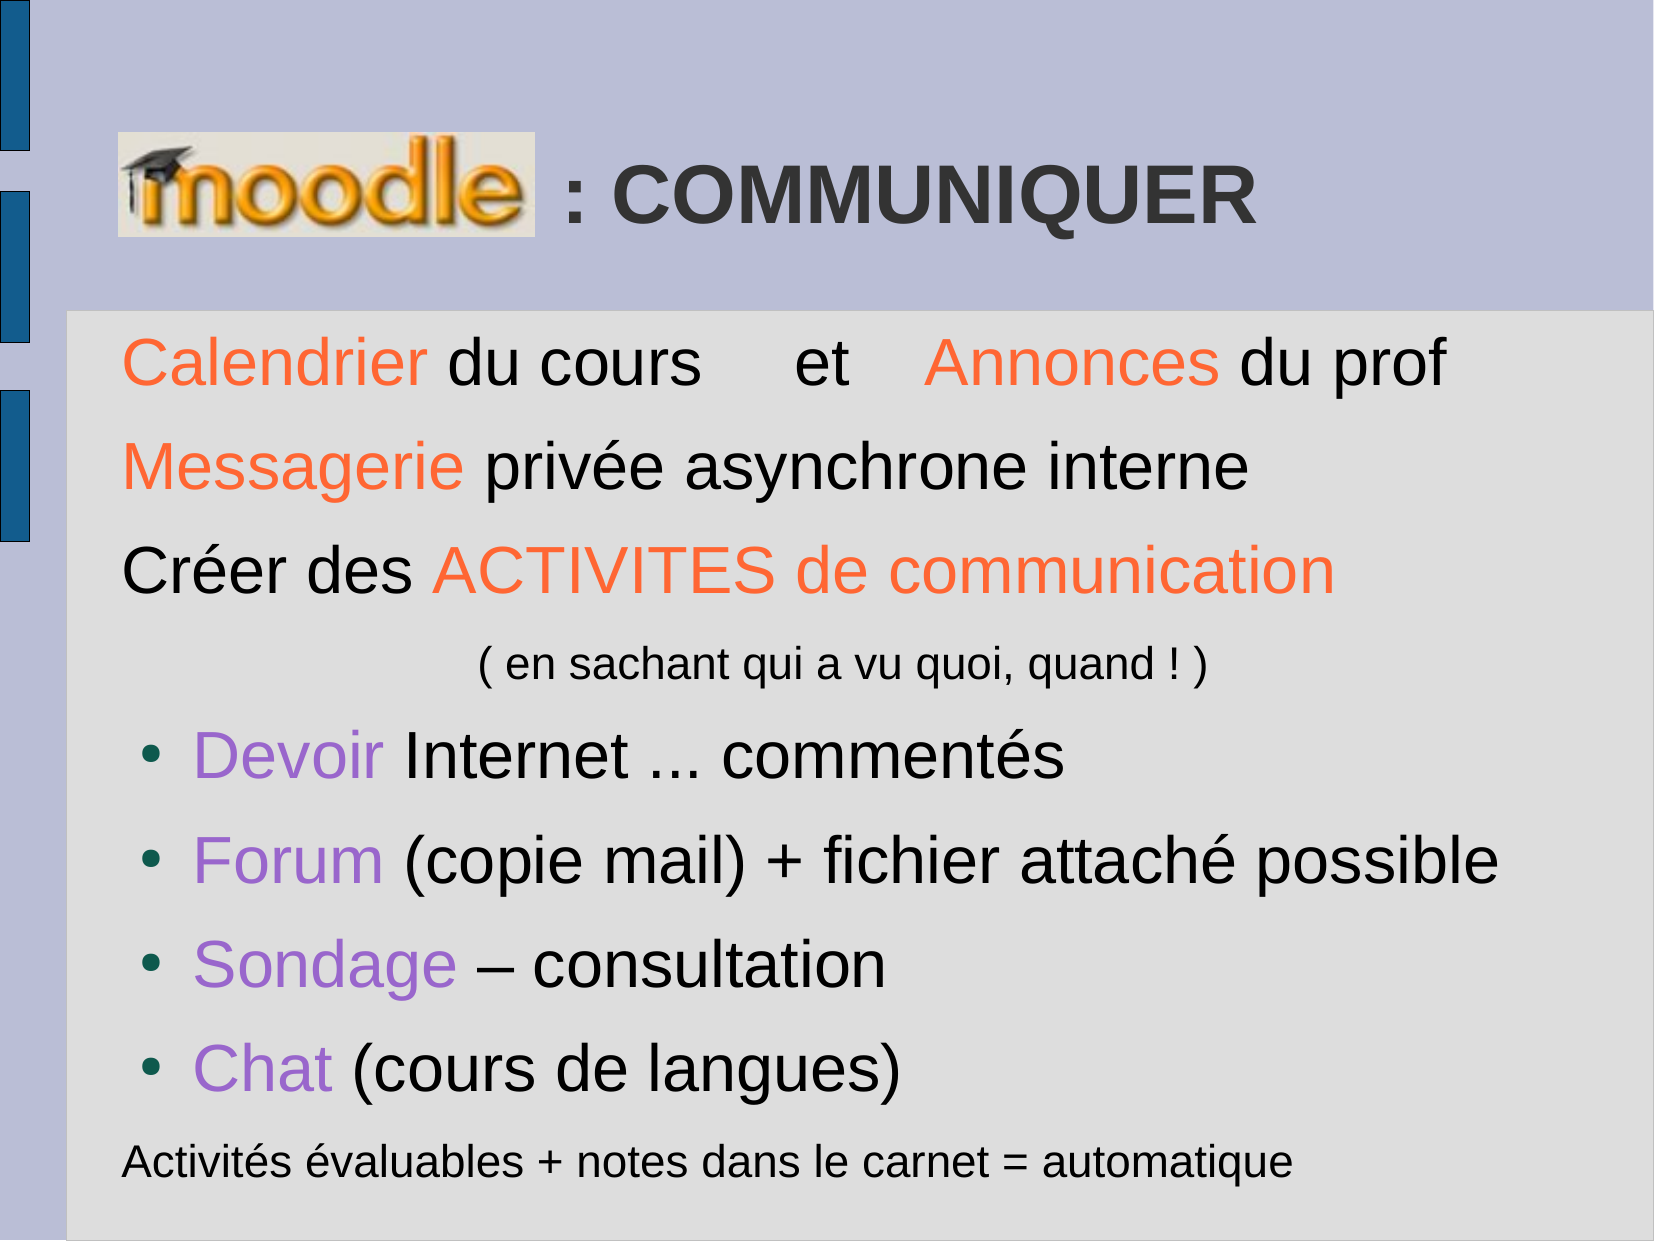

# : COMMUNIQUER
Calendrier du cours et Annonces du prof
Messagerie privée asynchrone interne
Créer des ACTIVITES de communication
( en sachant qui a vu quoi, quand ! )
Devoir Internet ... commentés
Forum (copie mail) + fichier attaché possible
Sondage – consultation
Chat (cours de langues)
Activités évaluables + notes dans le carnet = automatique